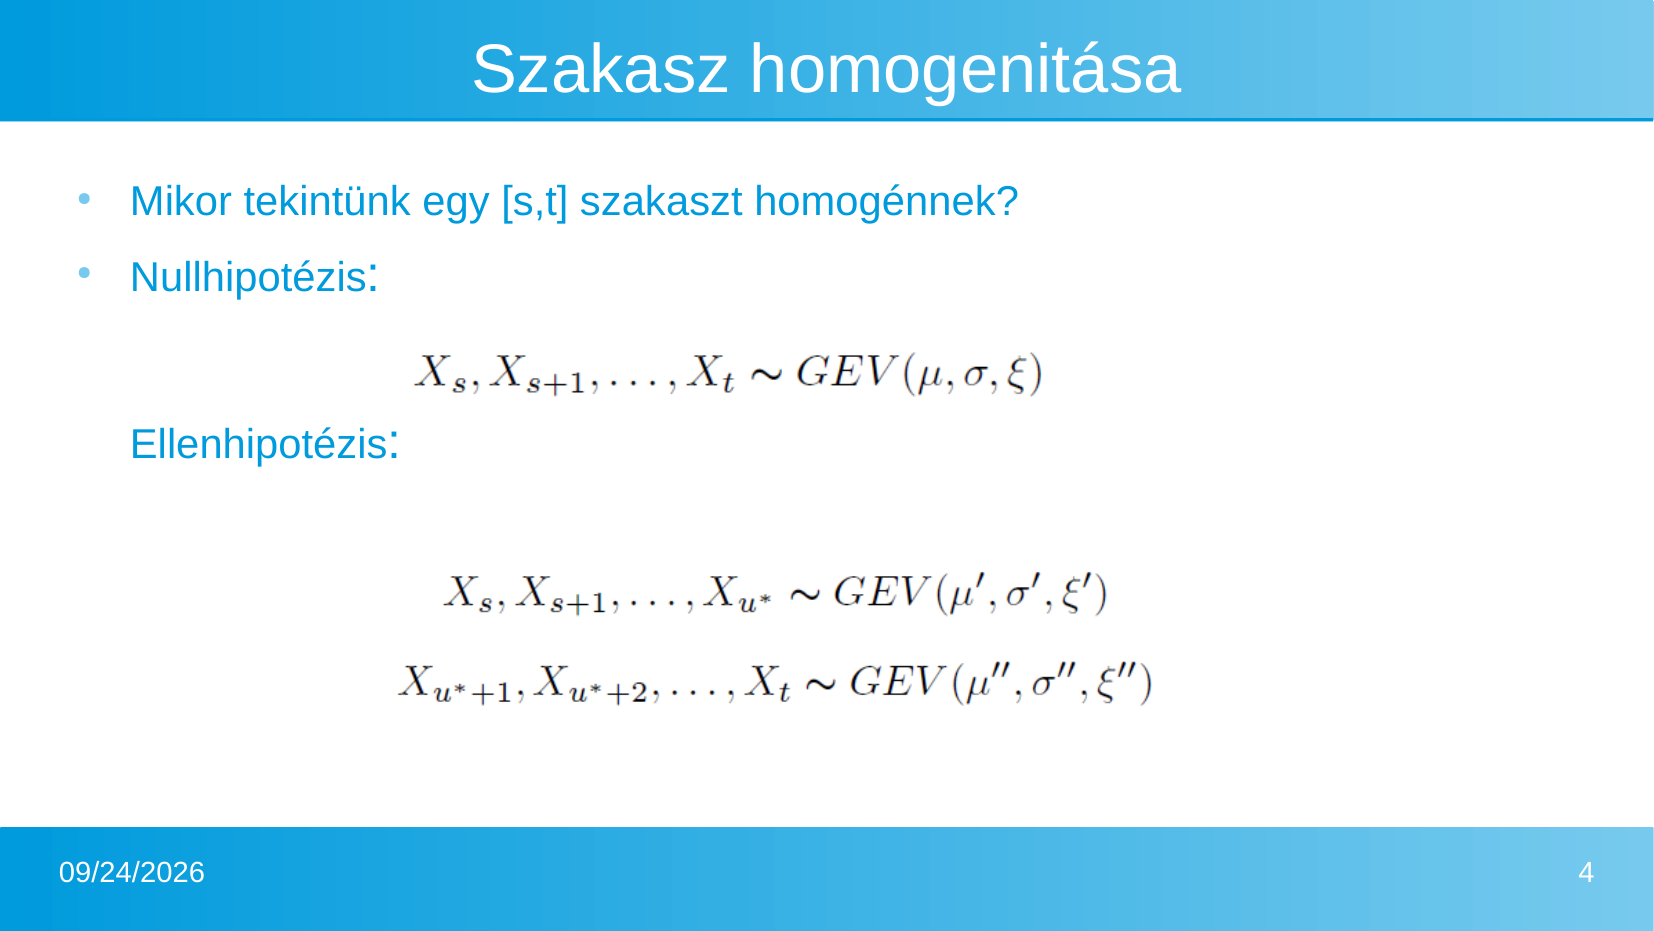

# Szakasz homogenitása
Mikor tekintünk egy [s,t] szakaszt homogénnek?
Nullhipotézis:
Ellenhipotézis:
4